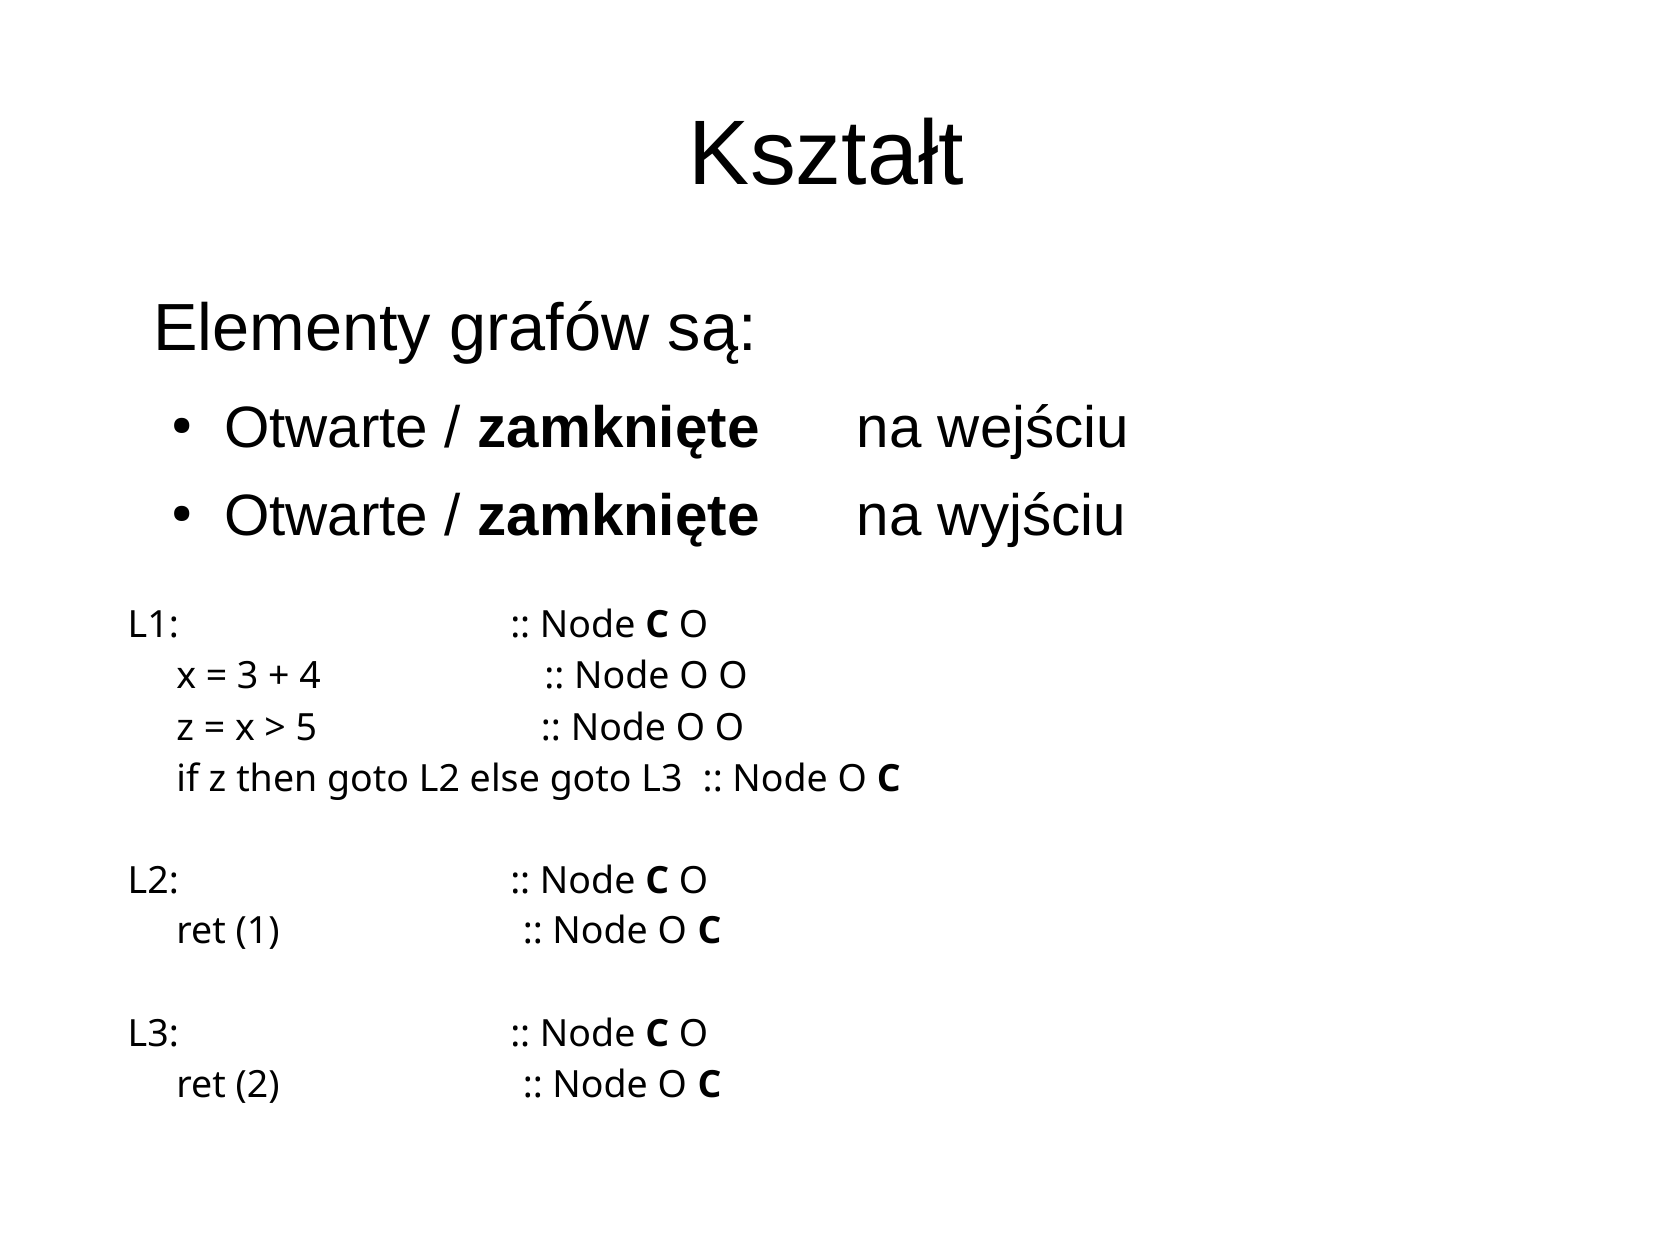

# Kształt
Elementy grafów są:
Otwarte / zamknięte na wejściu
Otwarte / zamknięte na wyjściu
 L1: :: Node C O
 x = 3 + 4 :: Node O O
 z = x > 5 :: Node O O
 if z then goto L2 else goto L3 :: Node O C
 L2: :: Node C O
 ret (1) :: Node O C
 L3: :: Node C O
 ret (2) :: Node O C